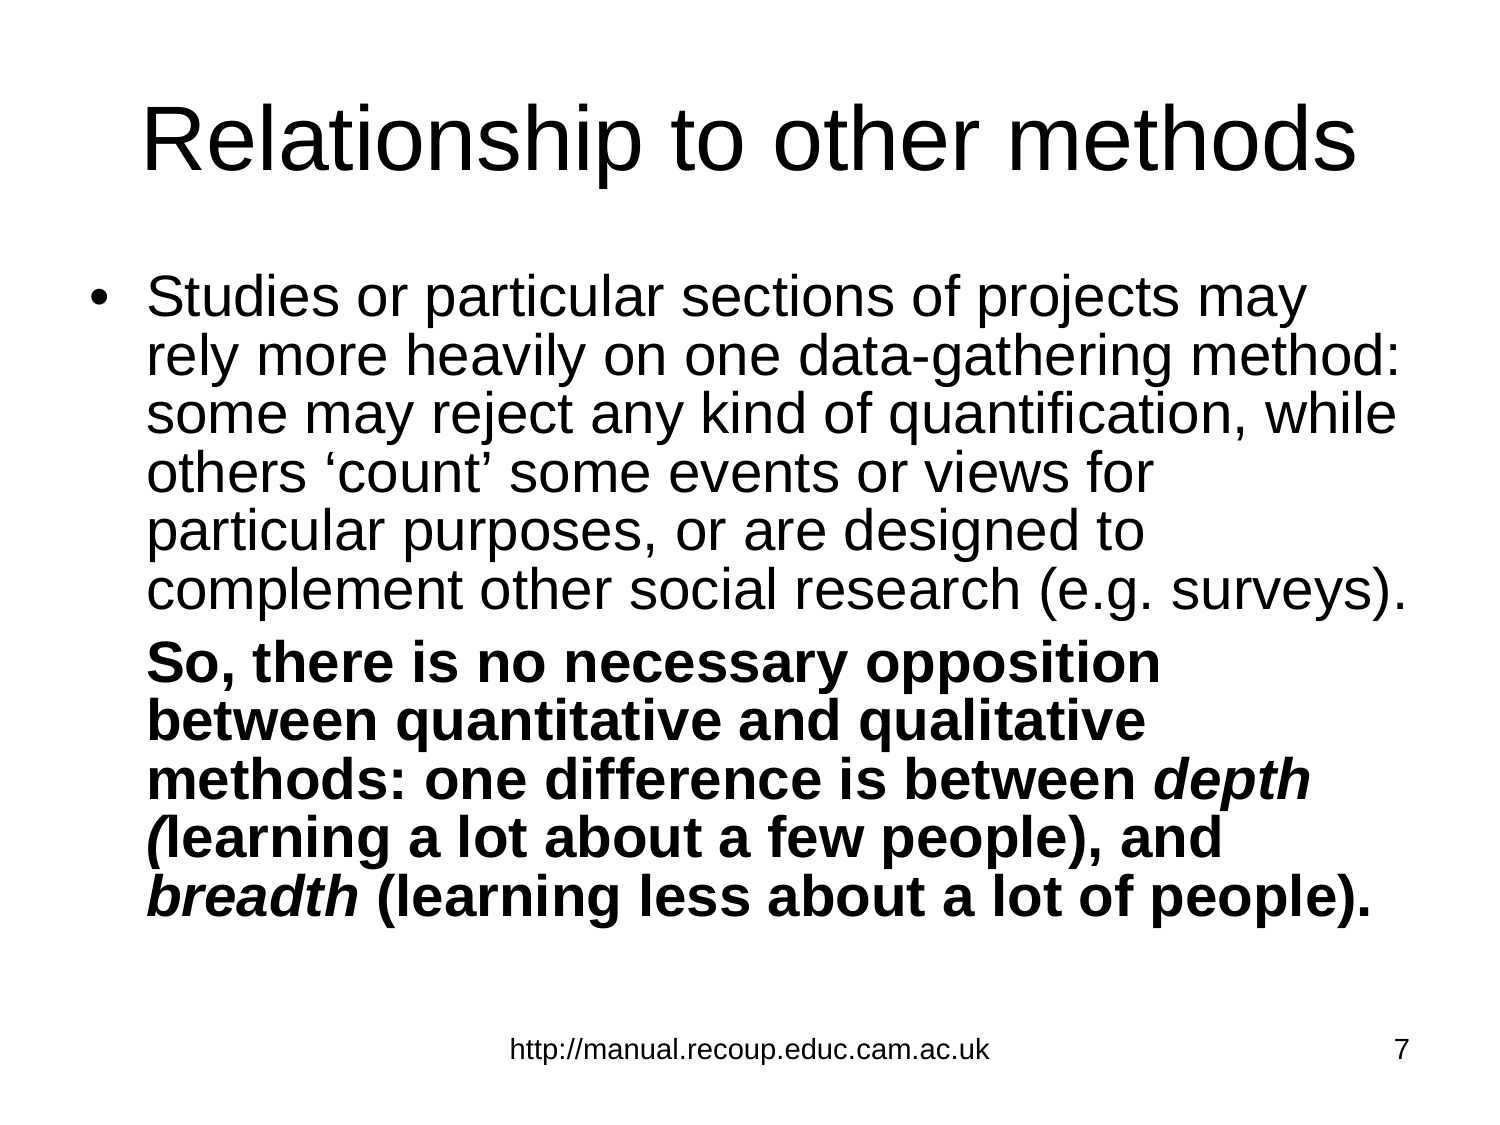

# Relationship to other methods
Studies or particular sections of projects may rely more heavily on one data-gathering method: some may reject any kind of quantification, while others ‘count’ some events or views for particular purposes, or are designed to complement other social research (e.g. surveys).
	So, there is no necessary opposition between quantitative and qualitative methods: one difference is between depth (learning a lot about a few people), and breadth (learning less about a lot of people).
http://manual.recoup.educ.cam.ac.uk
7